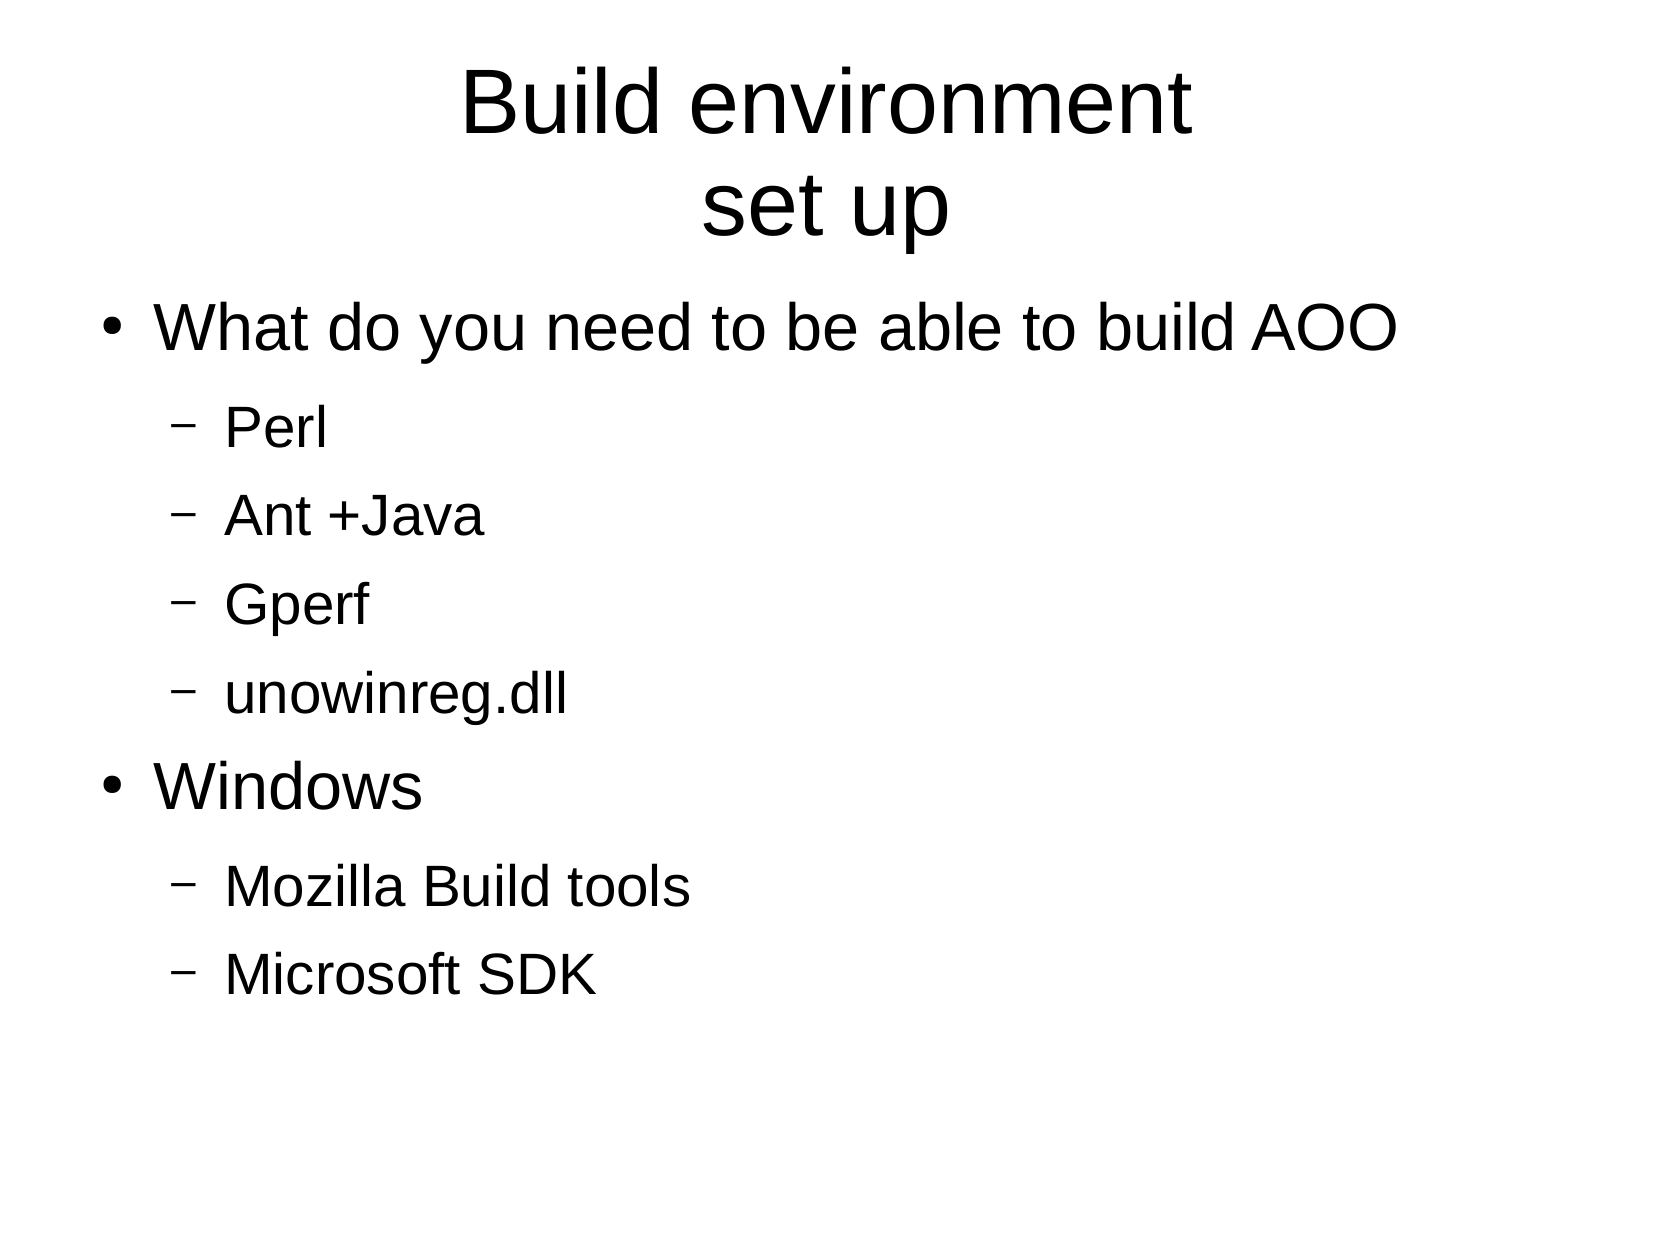

# Build environment set up
What do you need to be able to build AOO
Perl
Ant +Java
Gperf
unowinreg.dll
Windows
Mozilla Build tools
Microsoft SDK